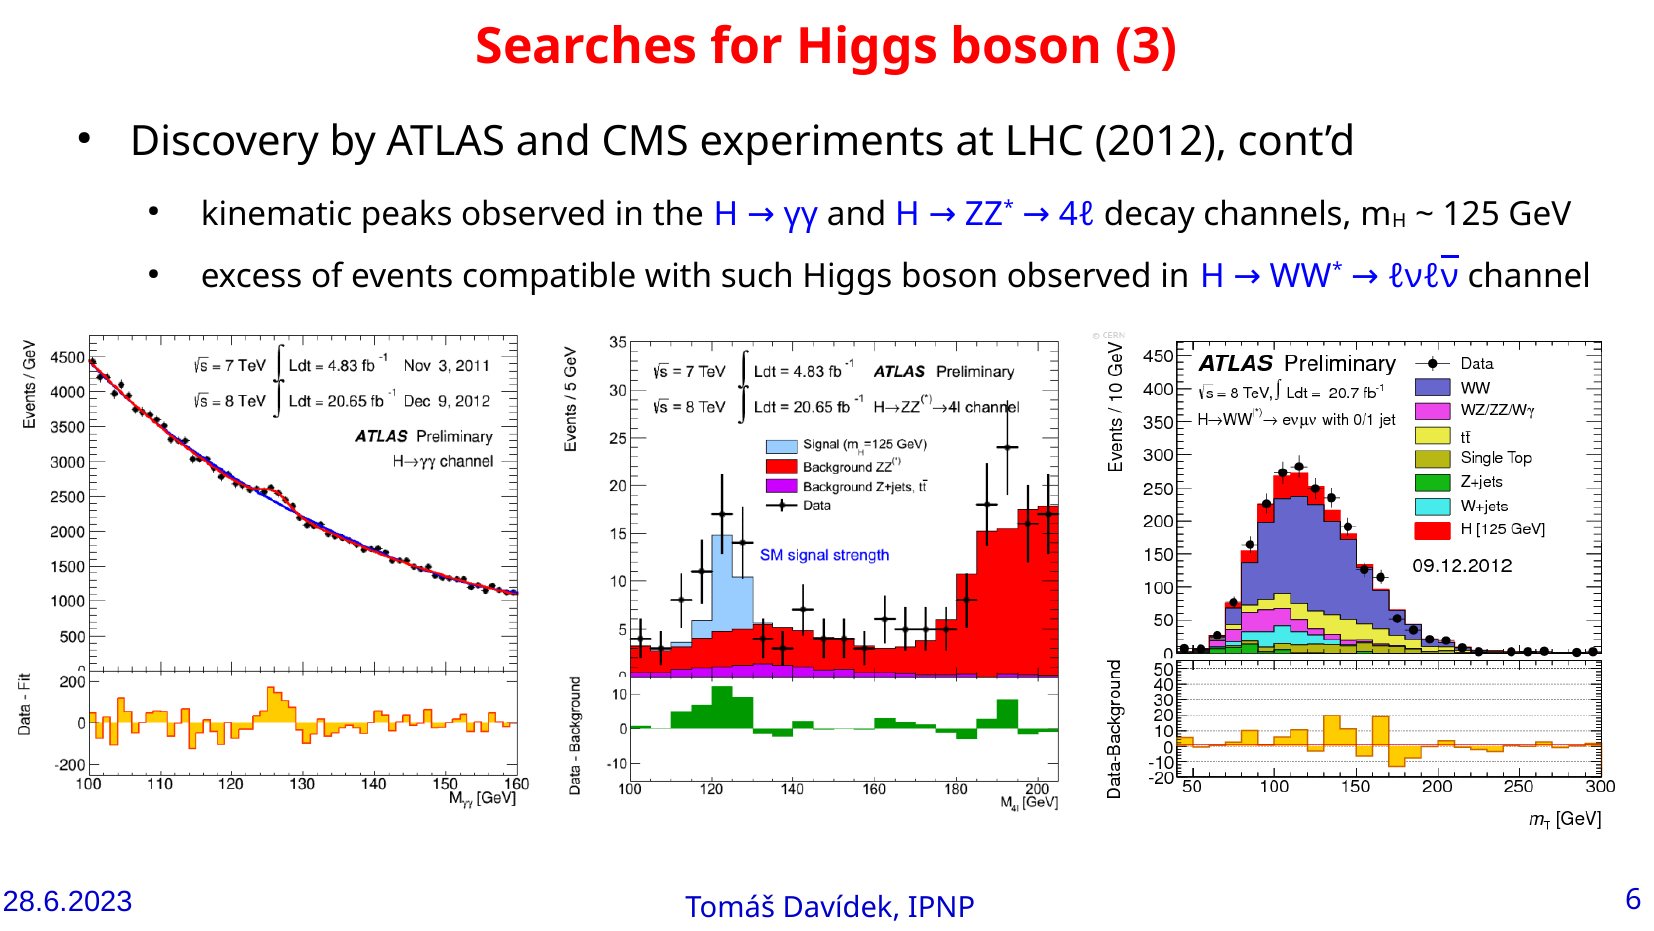

# Searches for Higgs boson (3)
Discovery by ATLAS and CMS experiments at LHC (2012), cont’d
kinematic peaks observed in the H → γγ and H → ZZ* → 4ℓ decay channels, mH ~ 125 GeV
excess of events compatible with such Higgs boson observed in H → WW* → ℓνℓν channel
6
T.Davidek, IPNP